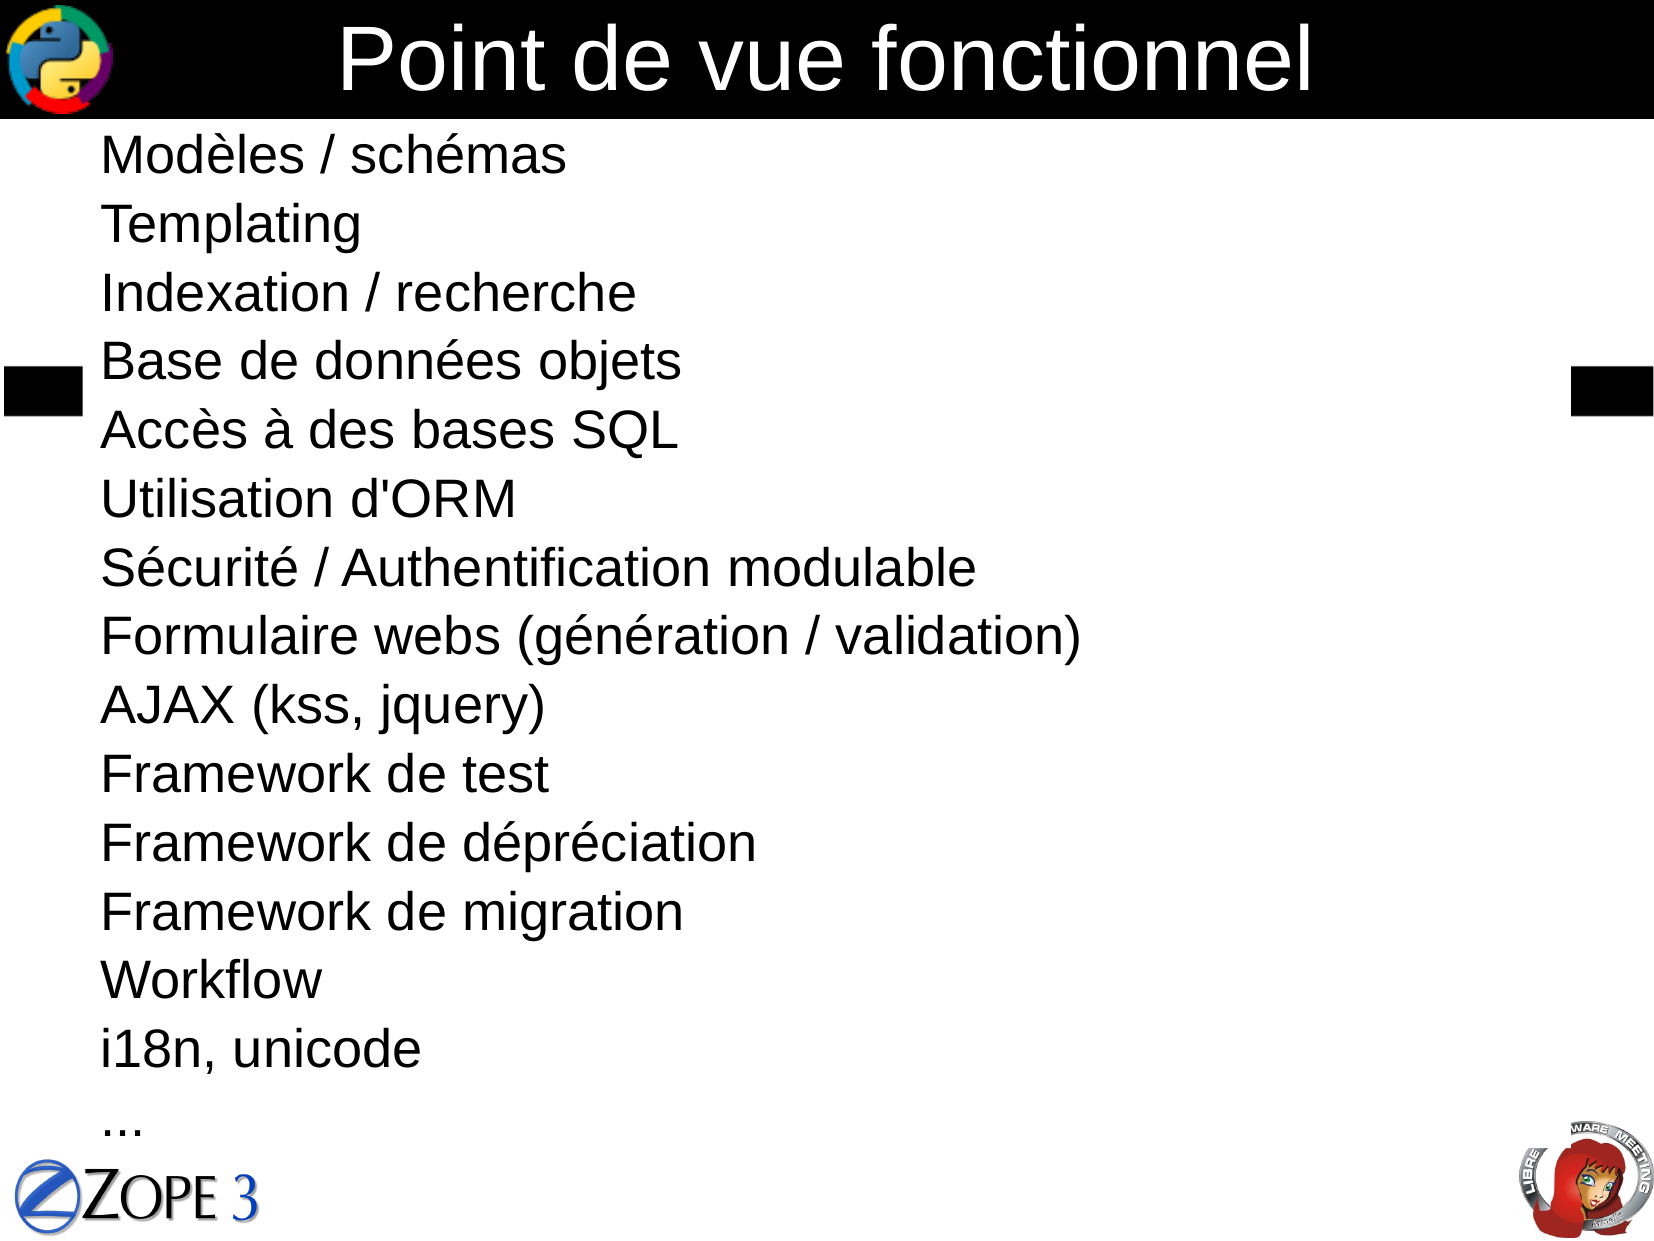

# Point de vue fonctionnel
Modèles / schémas
Templating
Indexation / recherche
Base de données objets
Accès à des bases SQL
Utilisation d'ORM
Sécurité / Authentification modulable
Formulaire webs (génération / validation)
AJAX (kss, jquery)
Framework de test
Framework de dépréciation
Framework de migration
Workflow
i18n, unicode
...